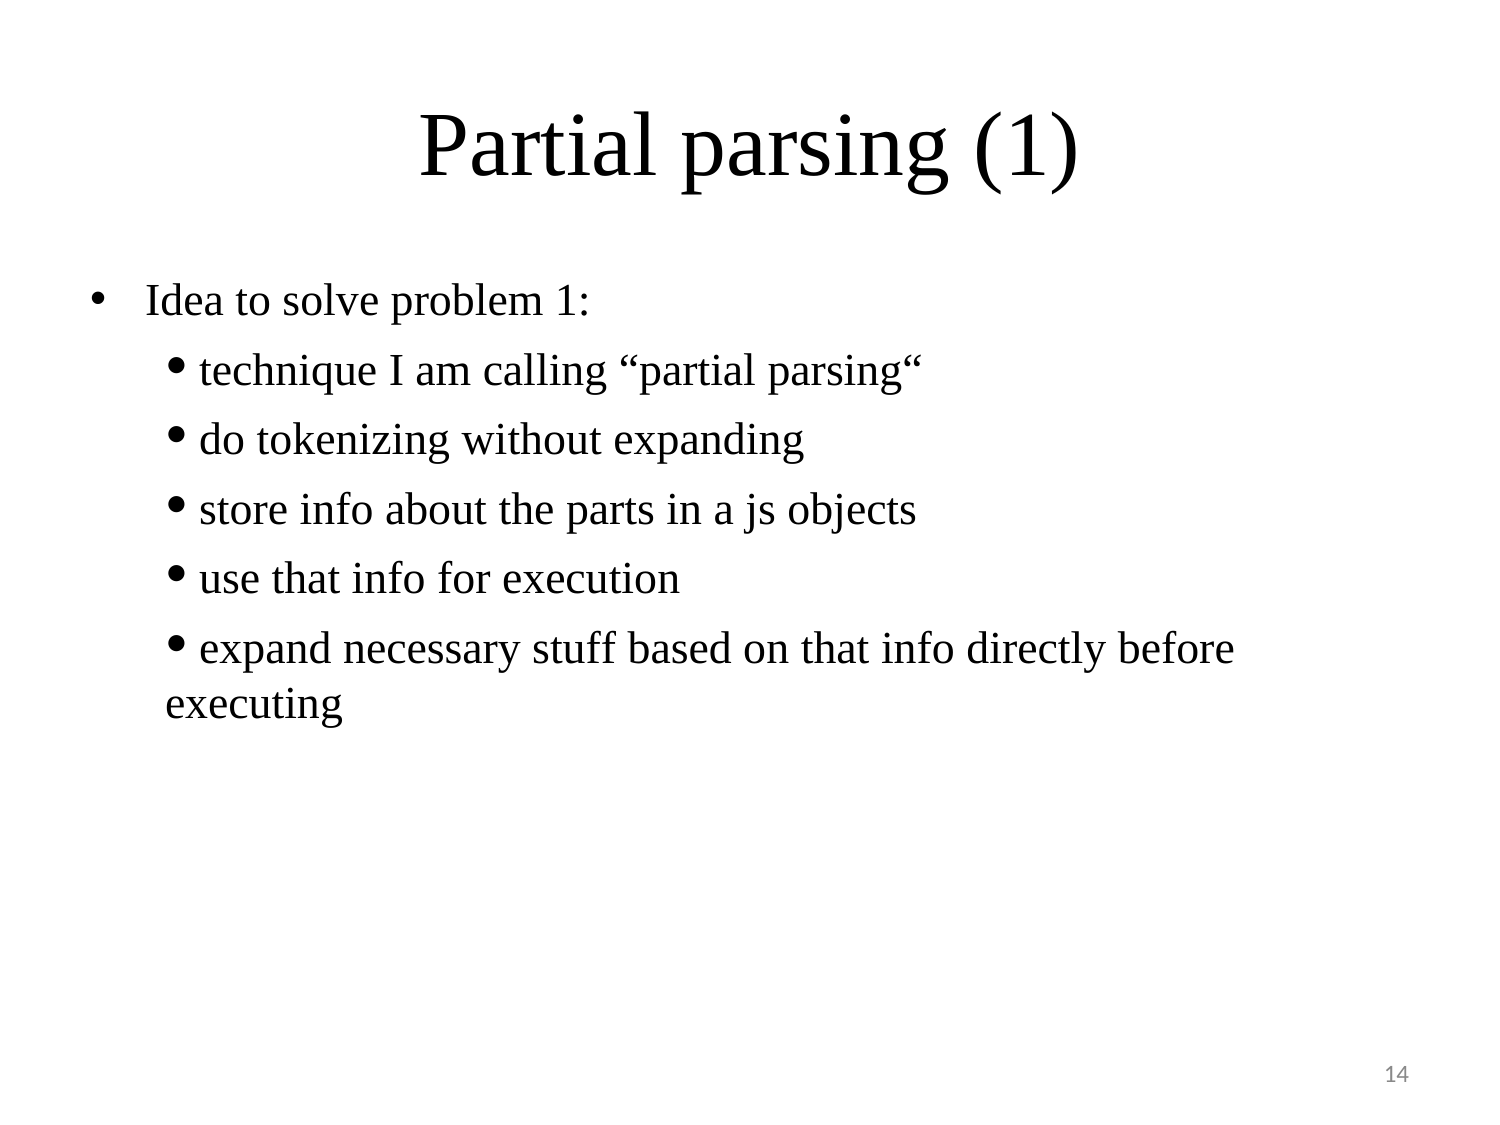

Partial parsing (1)‏
Idea to solve problem 1:
 technique I am calling “partial parsing“
 do tokenizing without expanding
 store info about the parts in a js objects
 use that info for execution
 expand necessary stuff based on that info directly before executing
14